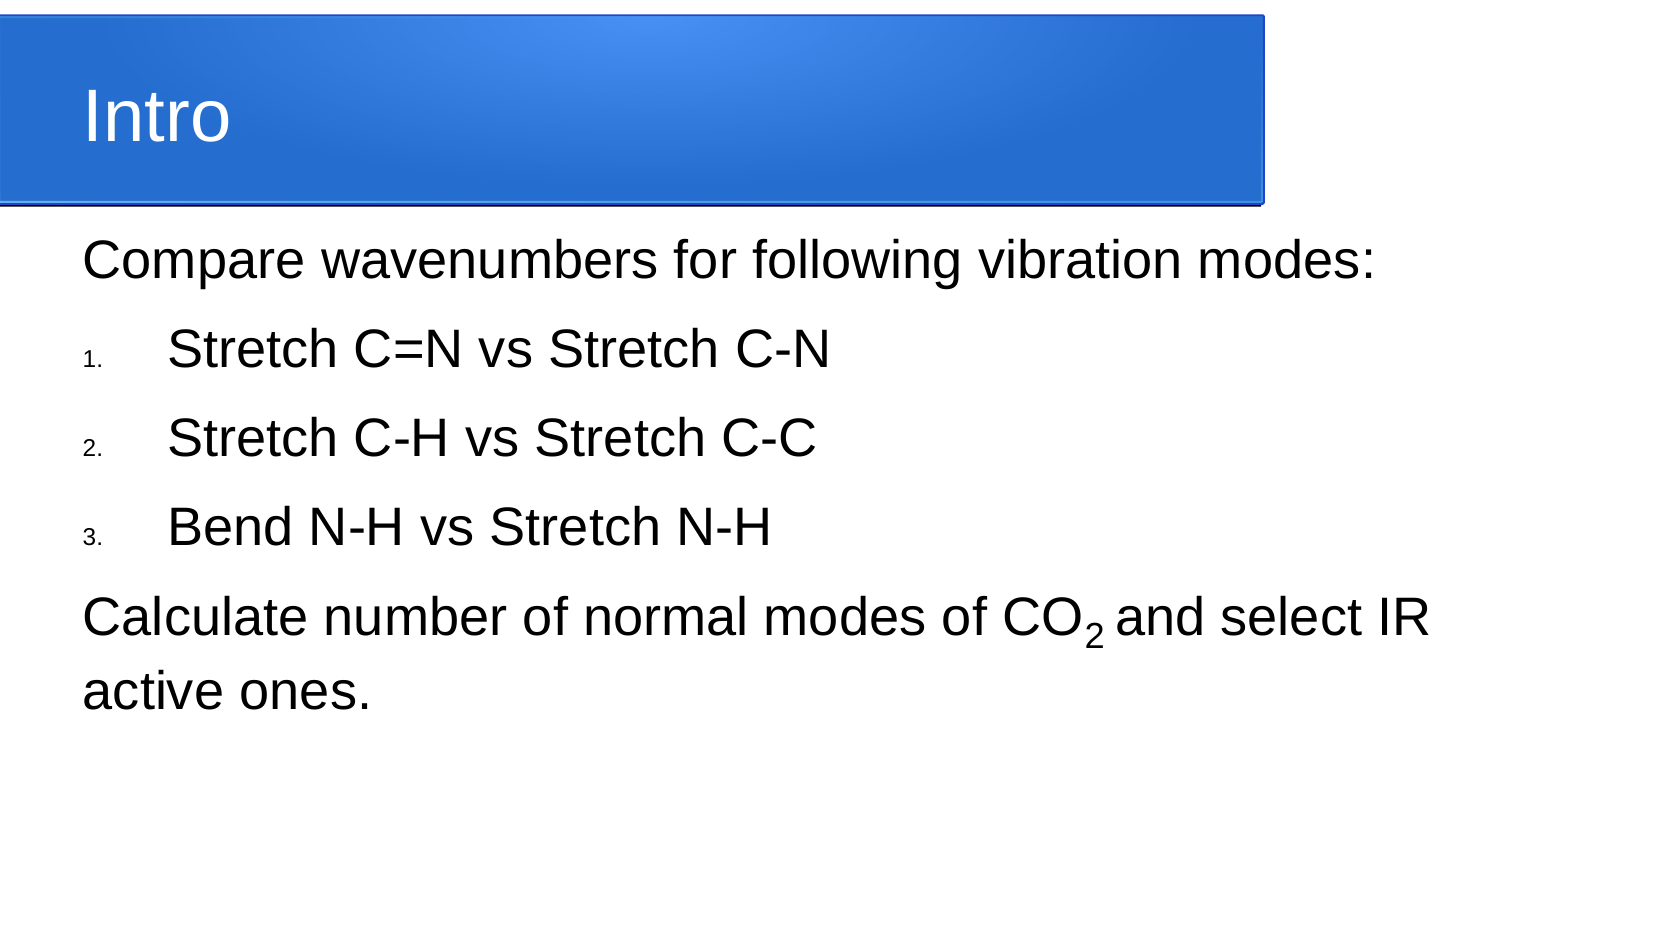

# Intro
Compare wavenumbers for following vibration modes:
Stretch C=N vs Stretch C-N
Stretch C-H vs Stretch C-C
Bend N-H vs Stretch N-H
Calculate number of normal modes of CO2 and select IR active ones.